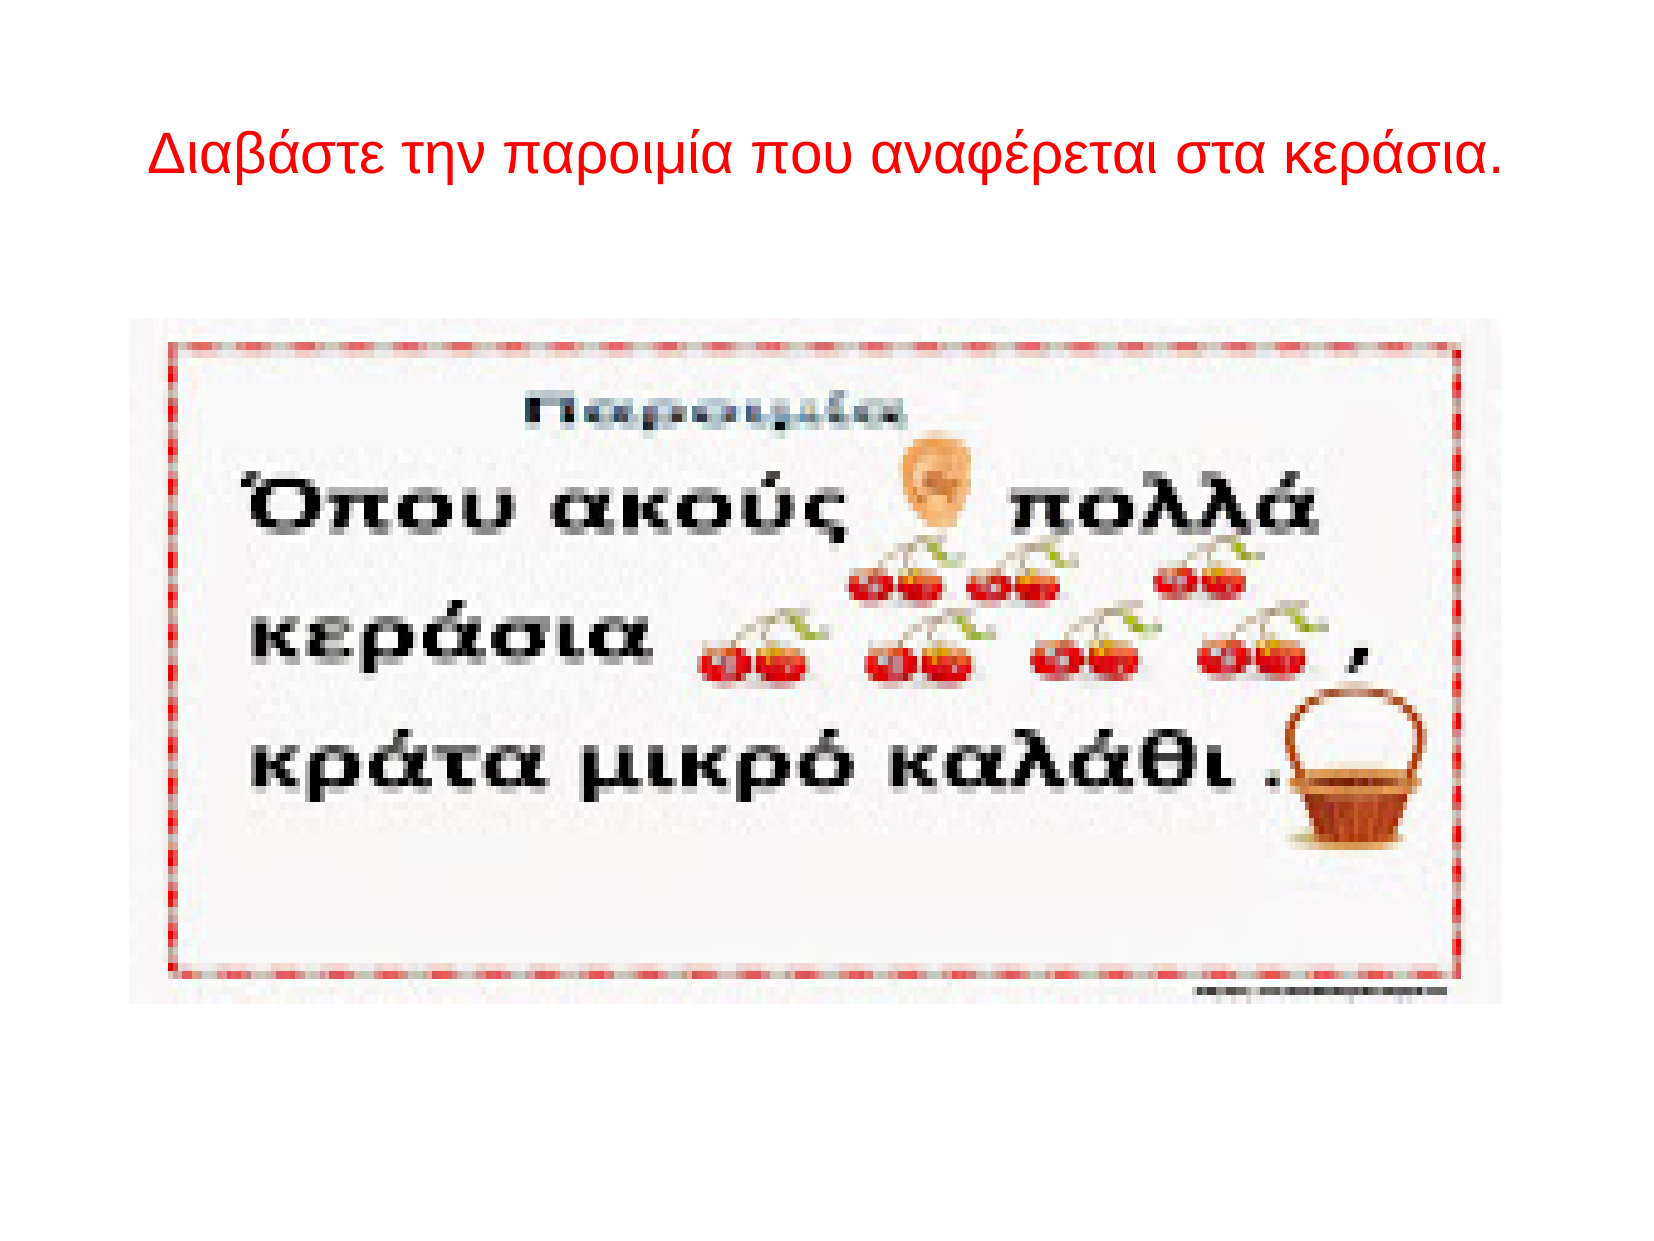

# Διαβάστε την παροιμία που αναφέρεται στα κεράσια.